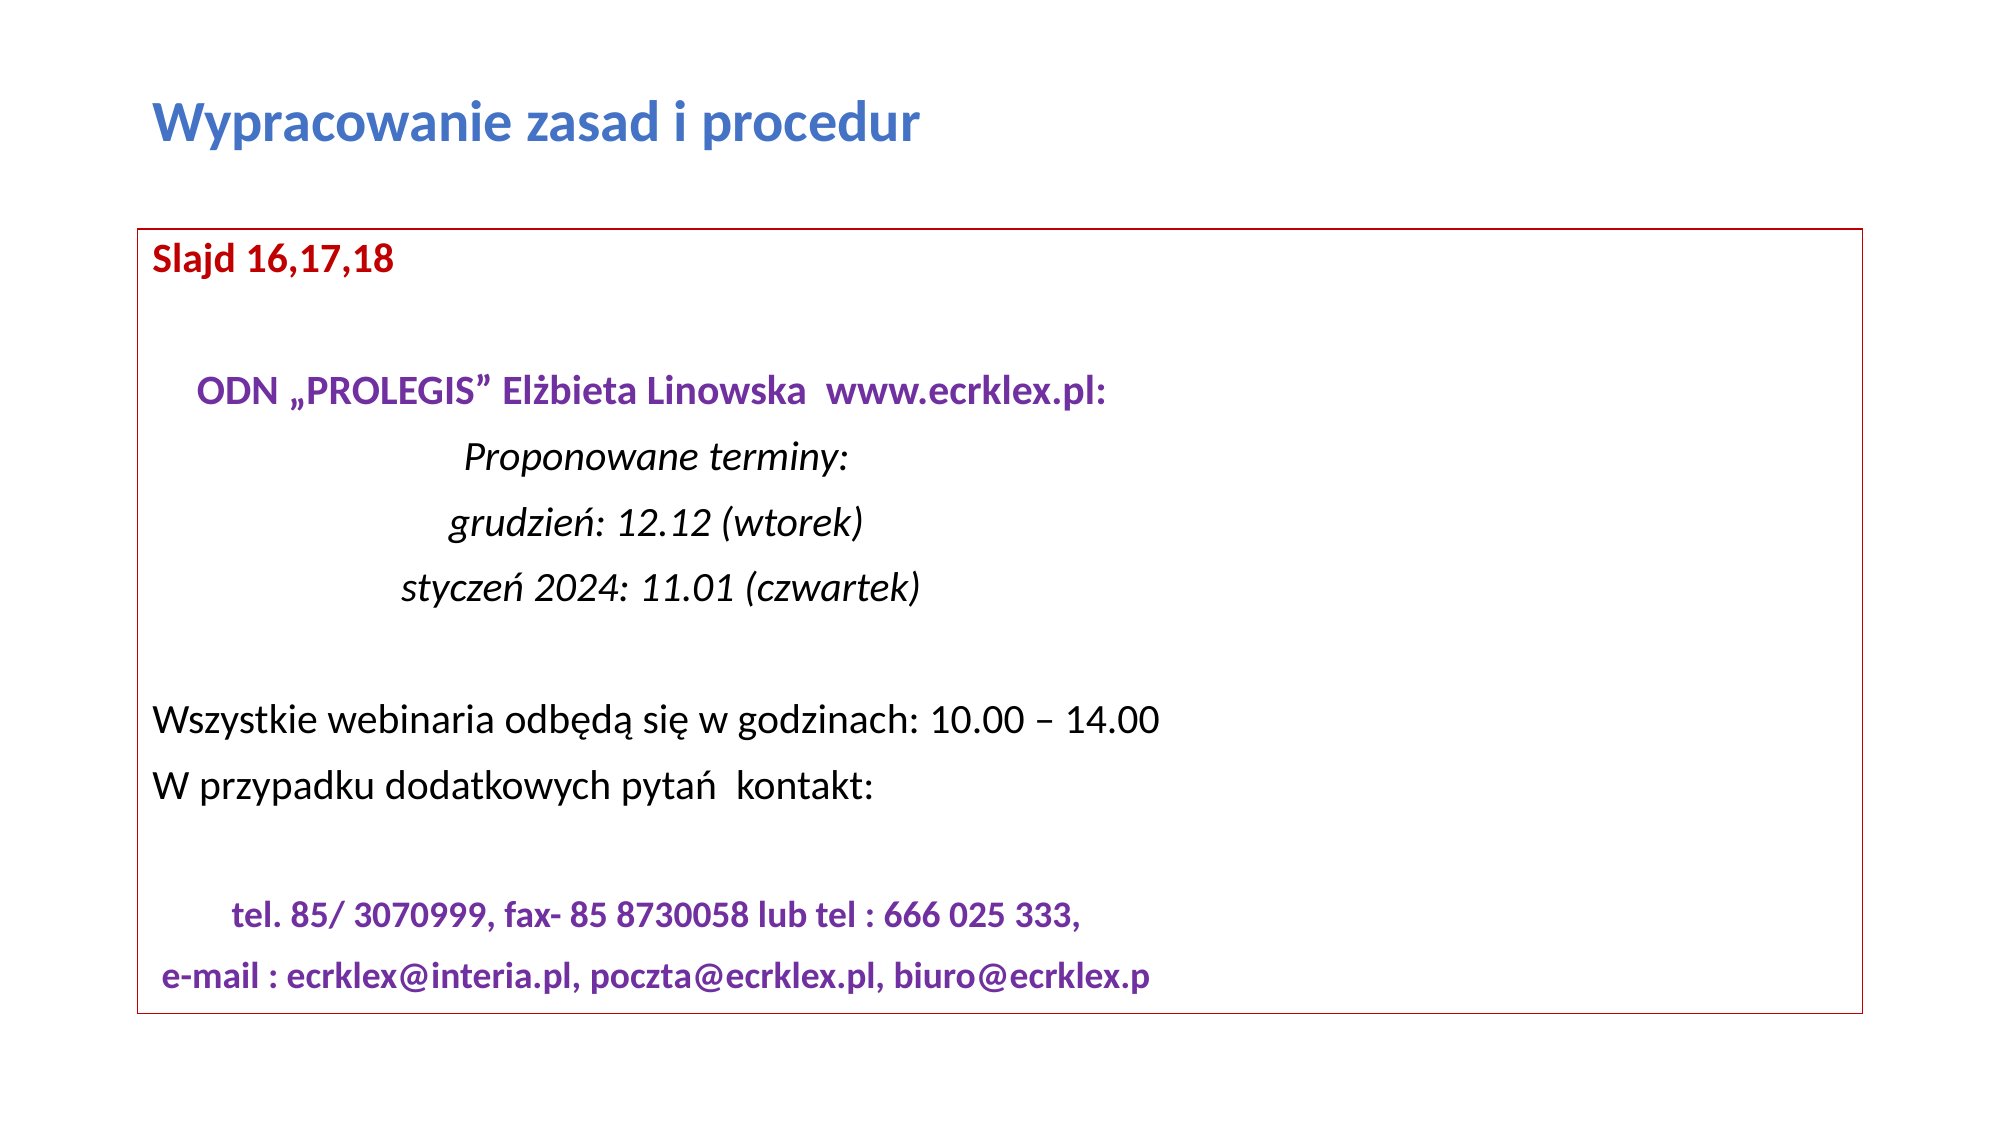

# Wypracowanie zasad i procedur
Slajd 16,17,18
ODN „PROLEGIS” Elżbieta Linowska www.ecrklex.pl:
Proponowane terminy:
grudzień: 12.12 (wtorek)
 styczeń 2024: 11.01 (czwartek)
Wszystkie webinaria odbędą się w godzinach: 10.00 – 14.00
W przypadku dodatkowych pytań kontakt:
tel. 85/ 3070999, fax- 85 8730058 lub tel : 666 025 333,
e-mail : ecrklex@interia.pl, poczta@ecrklex.pl, biuro@ecrklex.p